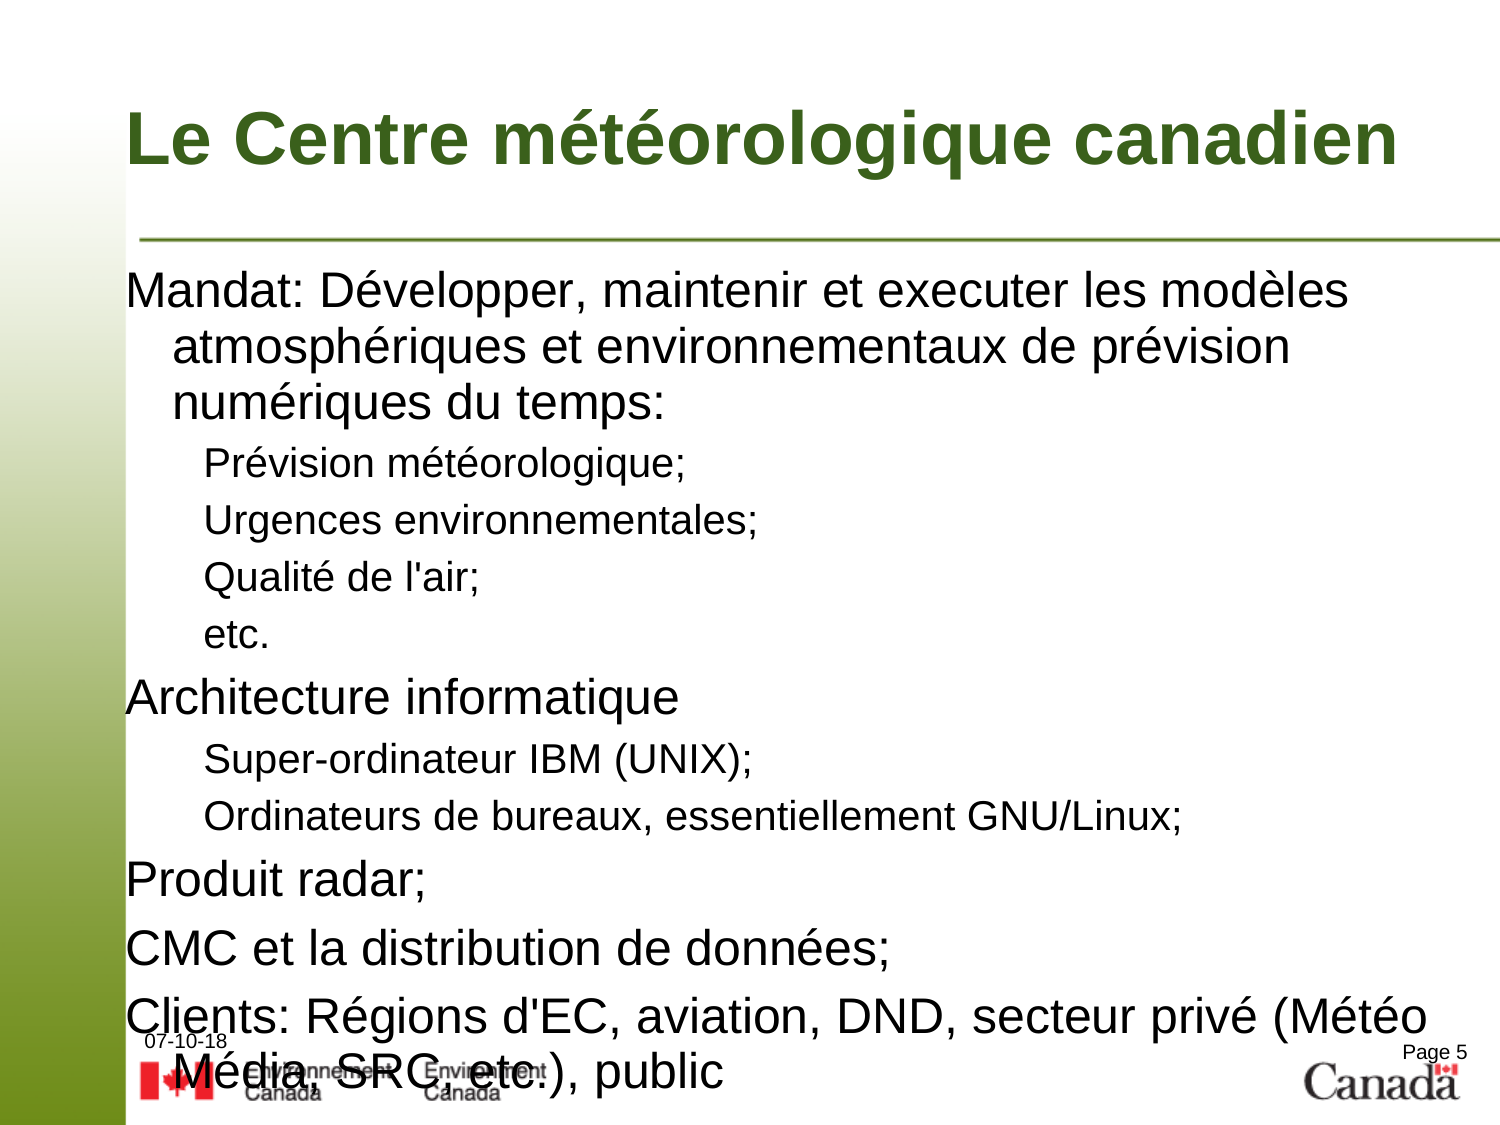

# Le Centre météorologique canadien
Mandat: Développer, maintenir et executer les modèles atmosphériques et environnementaux de prévision numériques du temps:
Prévision météorologique;
Urgences environnementales;
Qualité de l'air;
etc.
Architecture informatique
Super-ordinateur IBM (UNIX);
Ordinateurs de bureaux, essentiellement GNU/Linux;
Produit radar;
CMC et la distribution de données;
Clients: Régions d'EC, aviation, DND, secteur privé (Météo Média, SRC, etc.), public